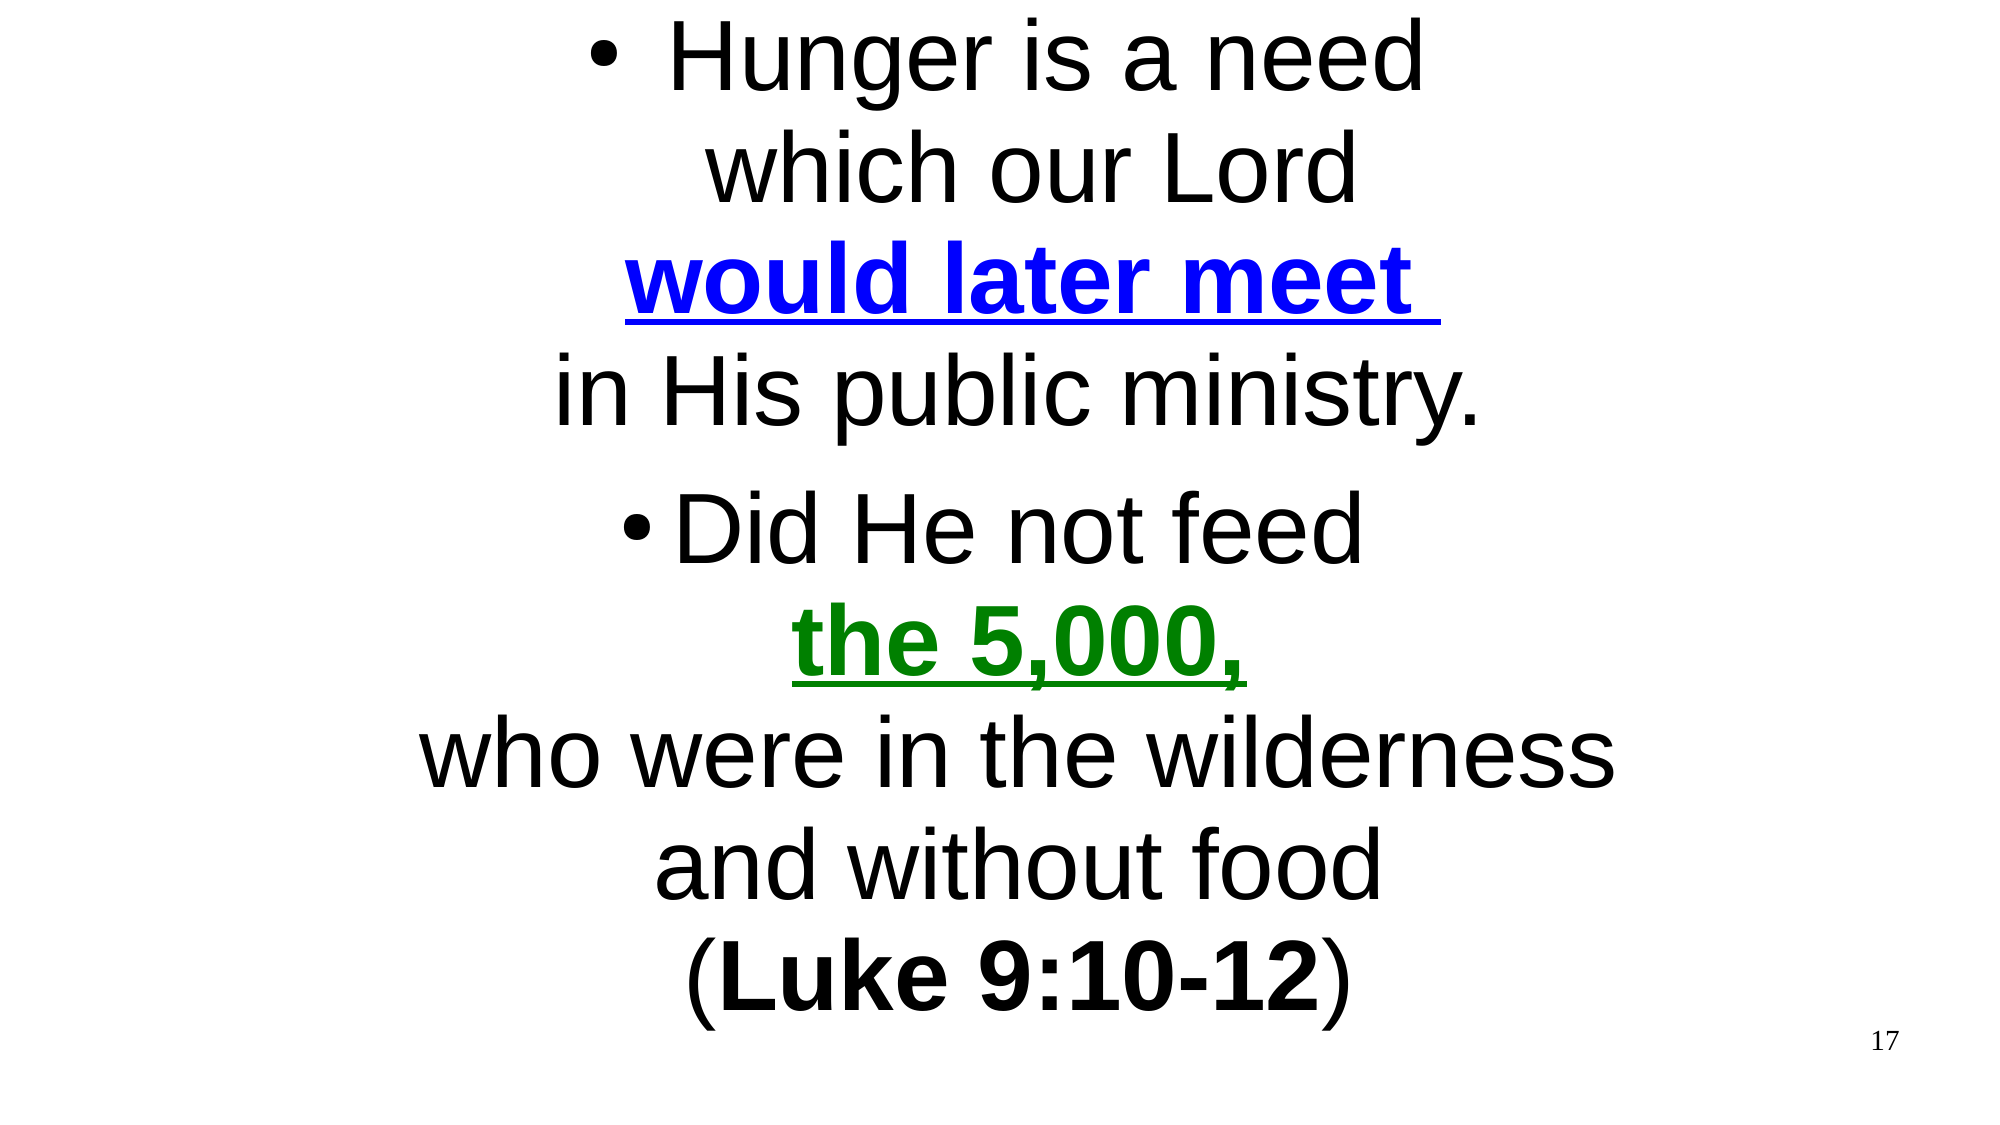

# Hunger is a need which our Lord would later meet in His public ministry.
Did He not feed
the 5,000,
who were in the wilderness
and without food
(Luke 9:10-12)
17